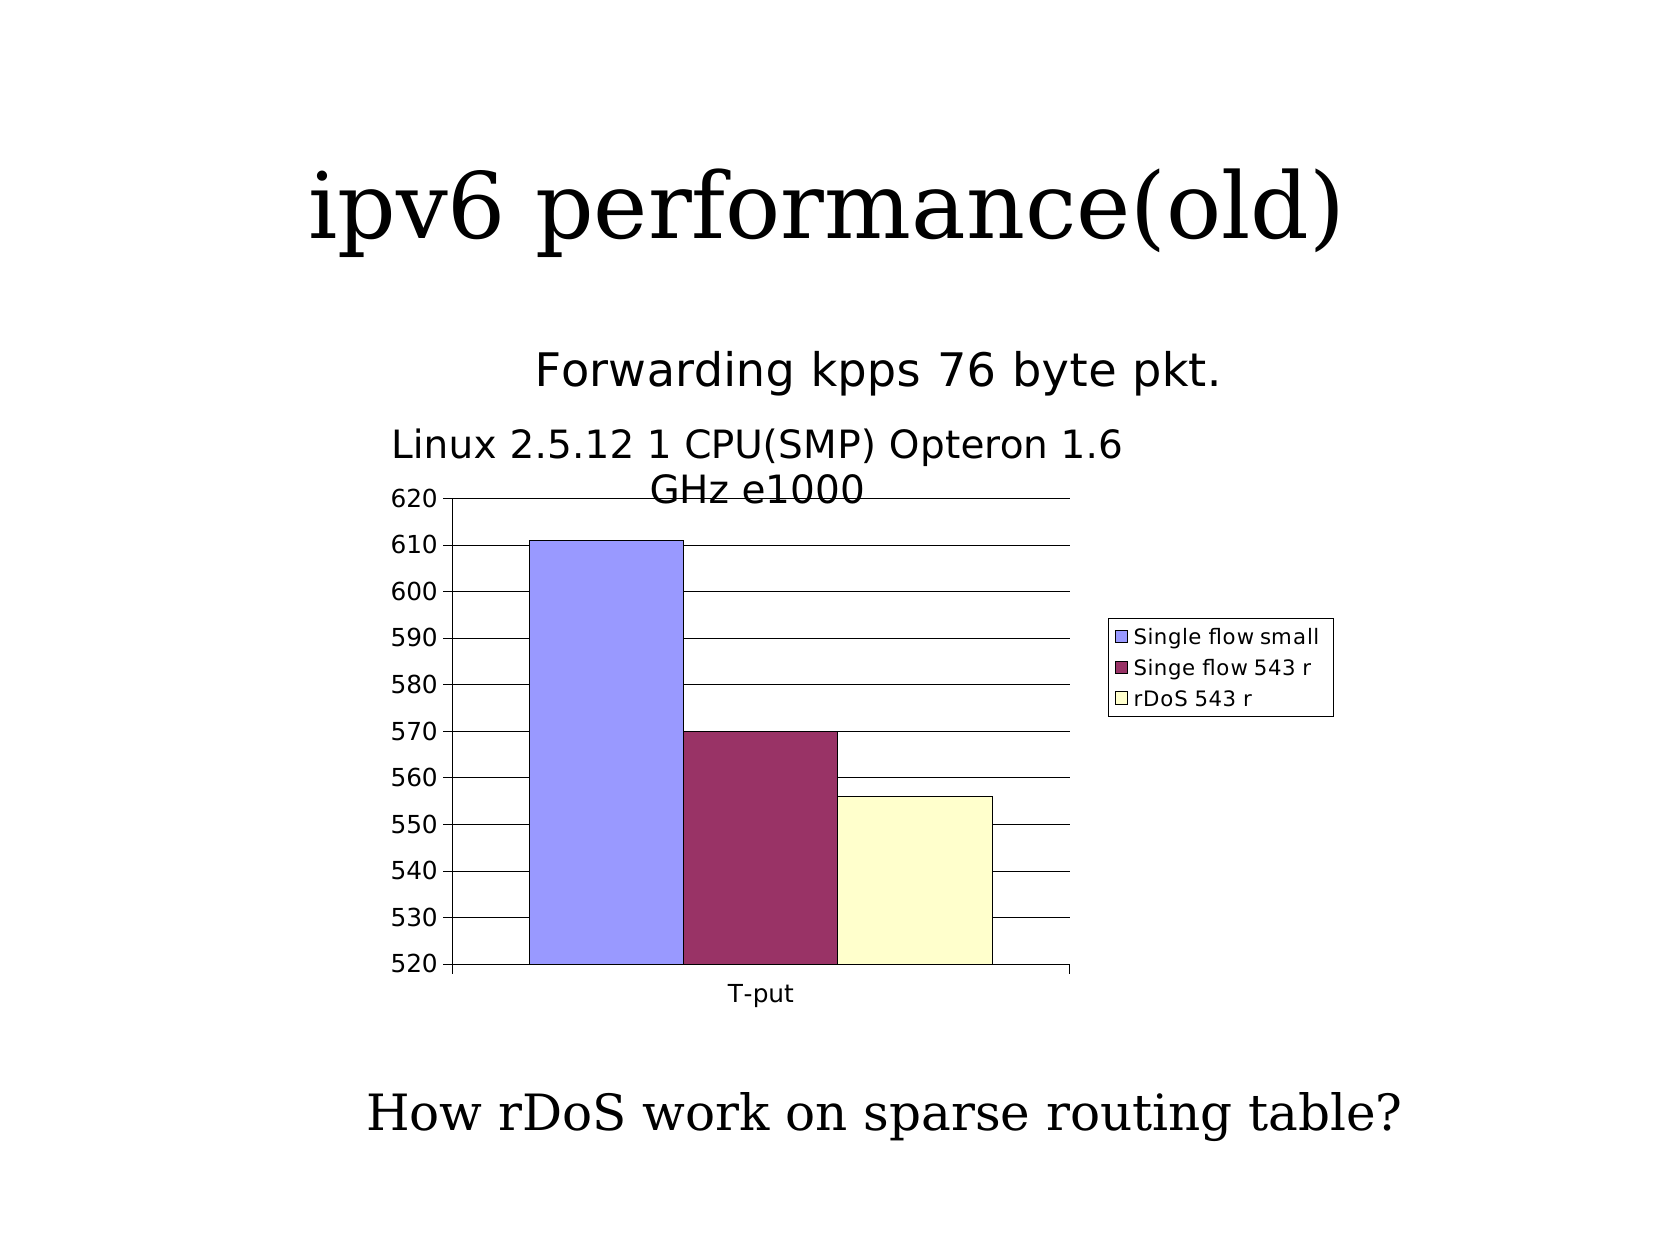

# ipv6 performance(old)
### Chart: Forwarding kpps 76 byte pkt.
Linux 2.5.12 1 CPU(SMP) Opteron 1.6 GHz e1000
| Category | Single flow small | Singe flow 543 r | rDoS 543 r |
|---|---|---|---|
| T-put | 611.0 | 570.0 | 556.0 |How rDoS work on sparse routing table?